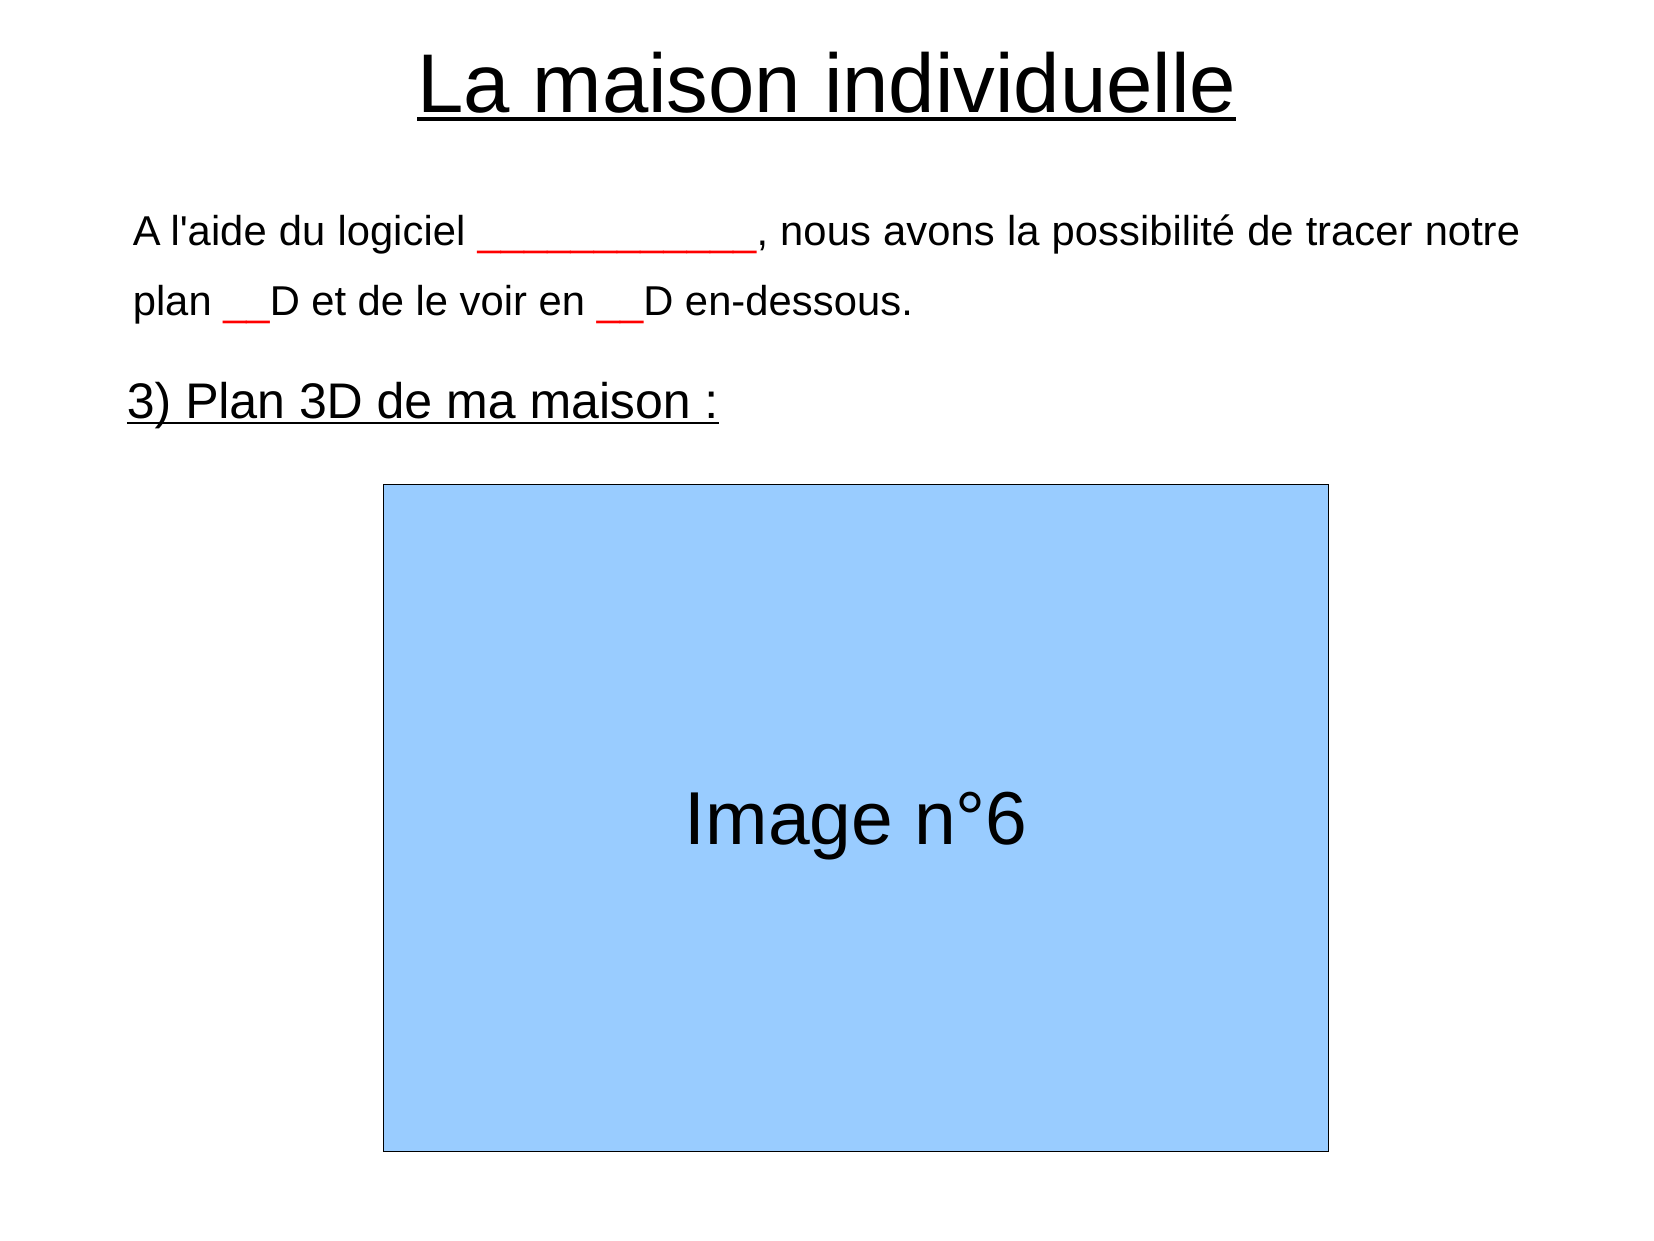

La maison individuelle
A l'aide du logiciel ____________, nous avons la possibilité de tracer notre plan __D et de le voir en __D en-dessous.
3) Plan 3D de ma maison :
Image n°6